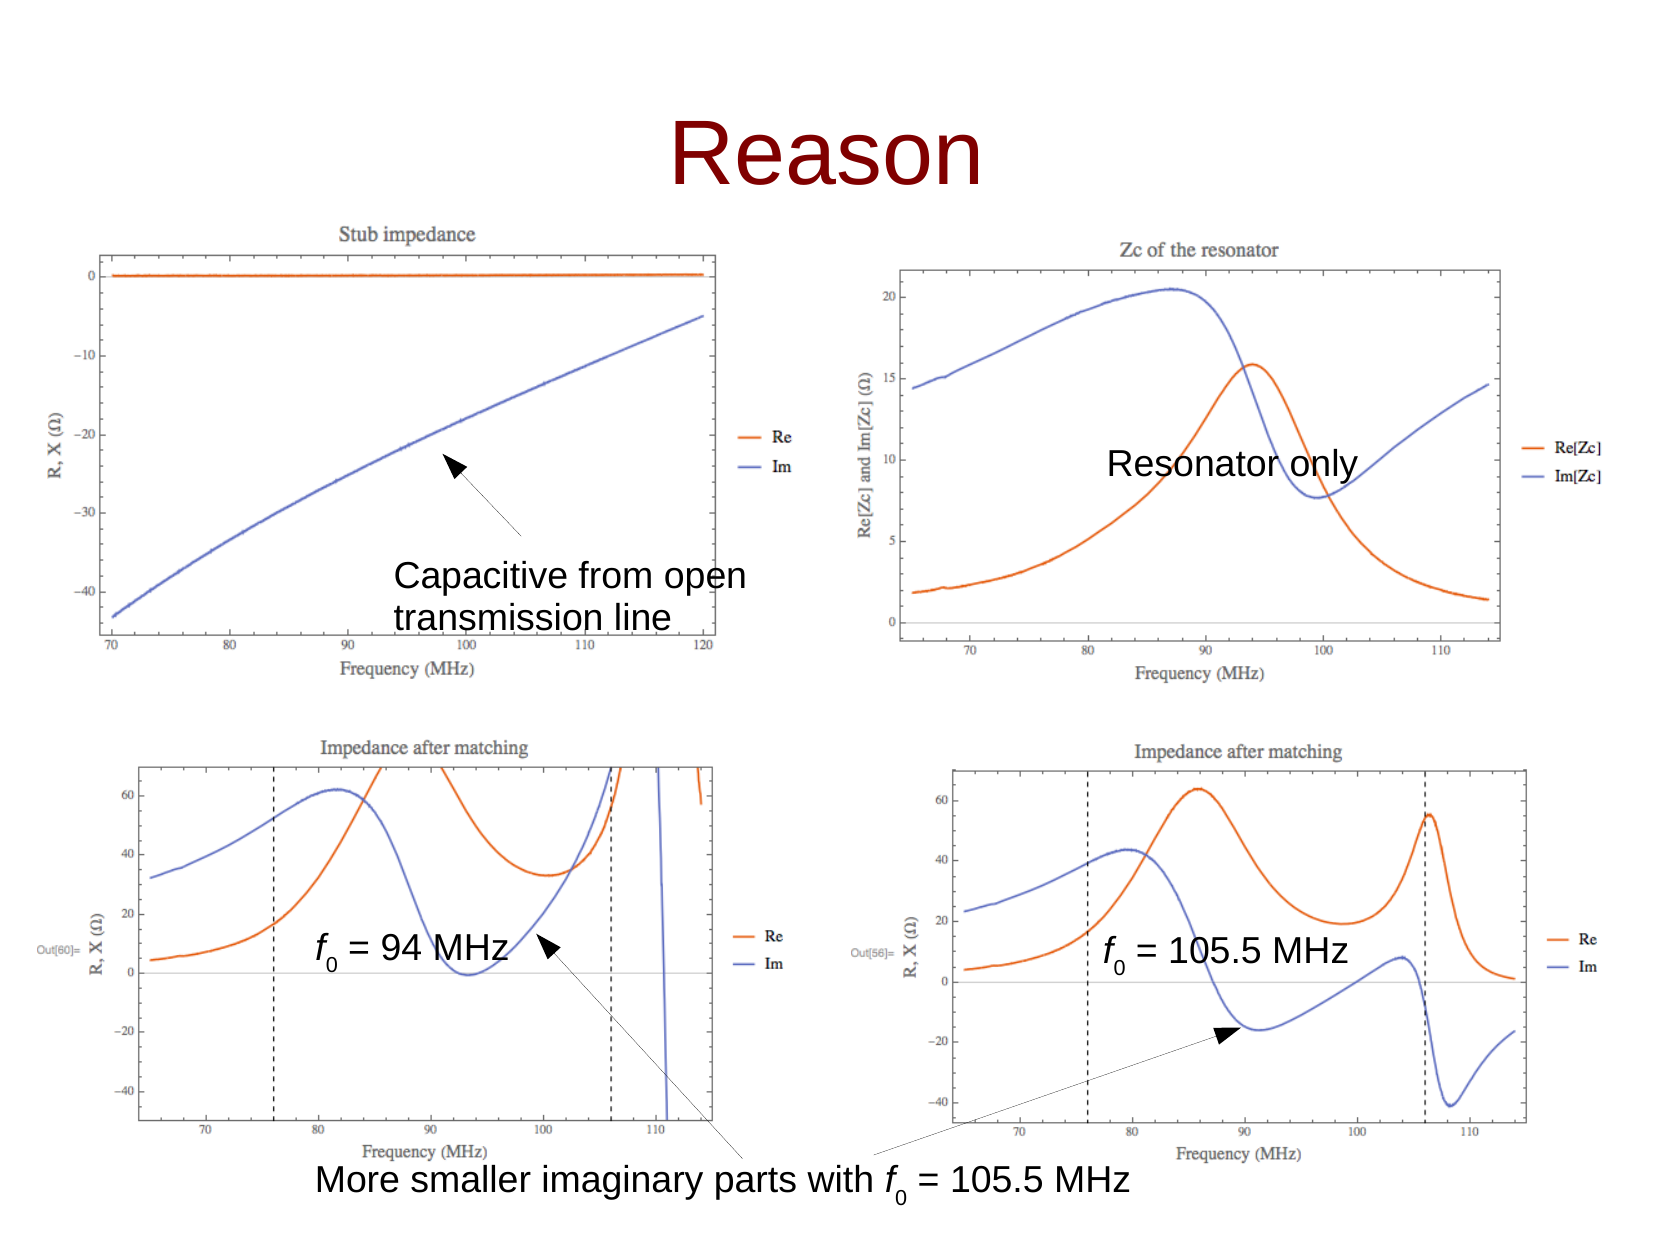

# Reason
Resonator only
Capacitive from open transmission line
f0 = 94 MHz
f0 = 105.5 MHz
More smaller imaginary parts with f0 = 105.5 MHz